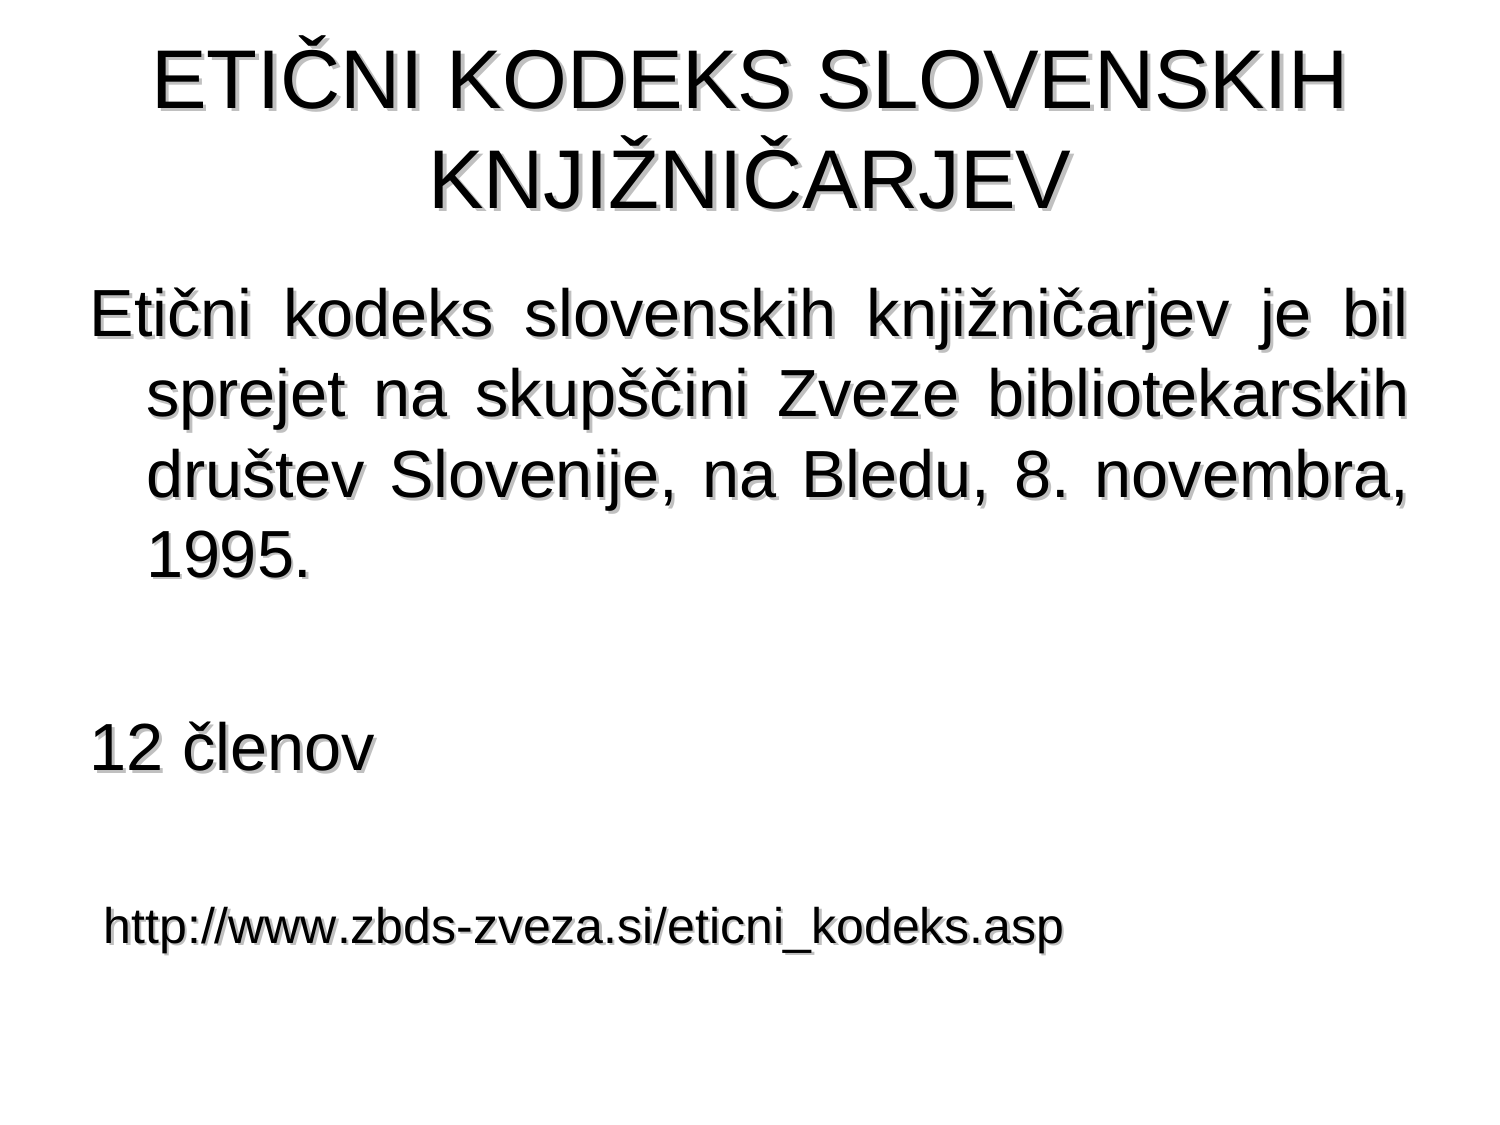

# ETIČNI KODEKS SLOVENSKIH KNJIŽNIČARJEV
Etični kodeks slovenskih knjižničarjev je bil sprejet na skupščini Zveze bibliotekarskih društev Slovenije, na Bledu, 8. novembra, 1995.
12 členov
 http://www.zbds-zveza.si/eticni_kodeks.asp
3
Oddelek za bibliotekarstvo, informacijsko znanost in knjigarstvo, Filozofska fakulteta